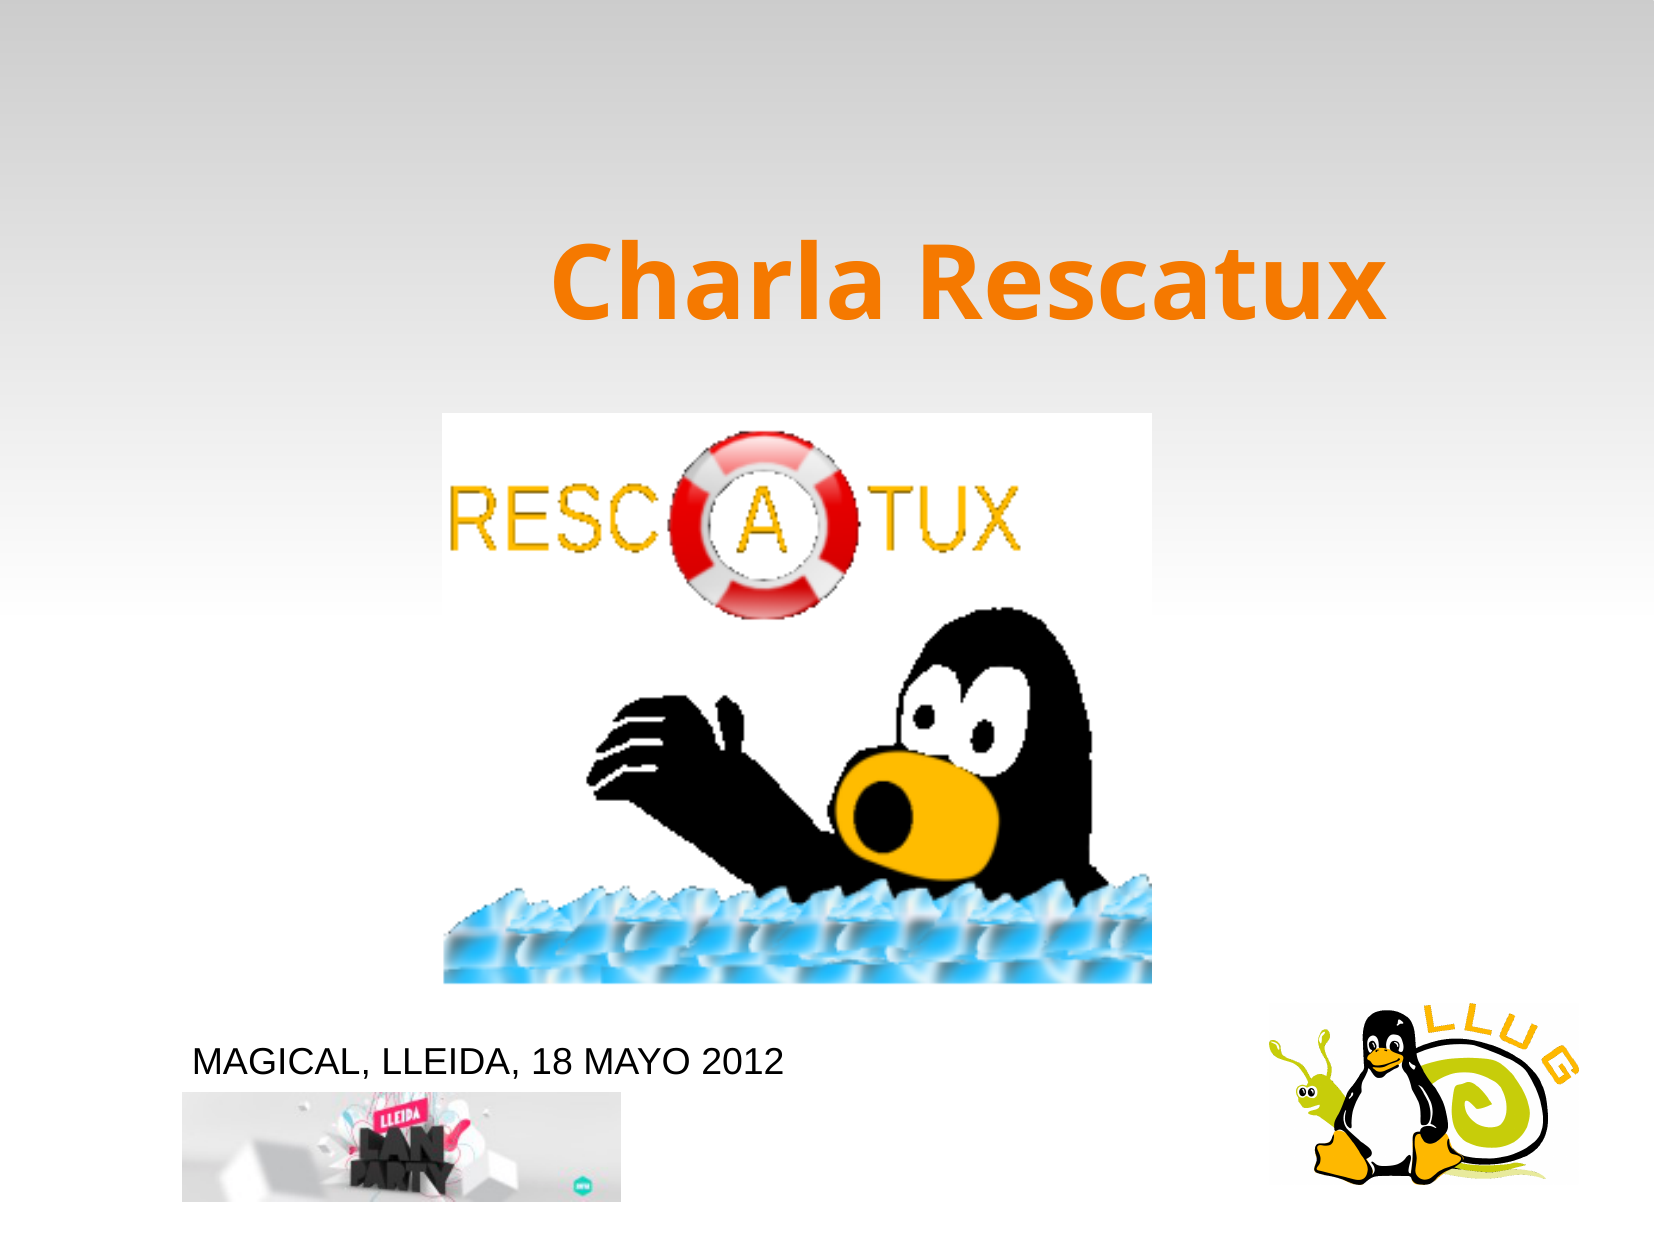

# Charla Rescatux
MAGICAL, LLEIDA, 18 MAYO 2012